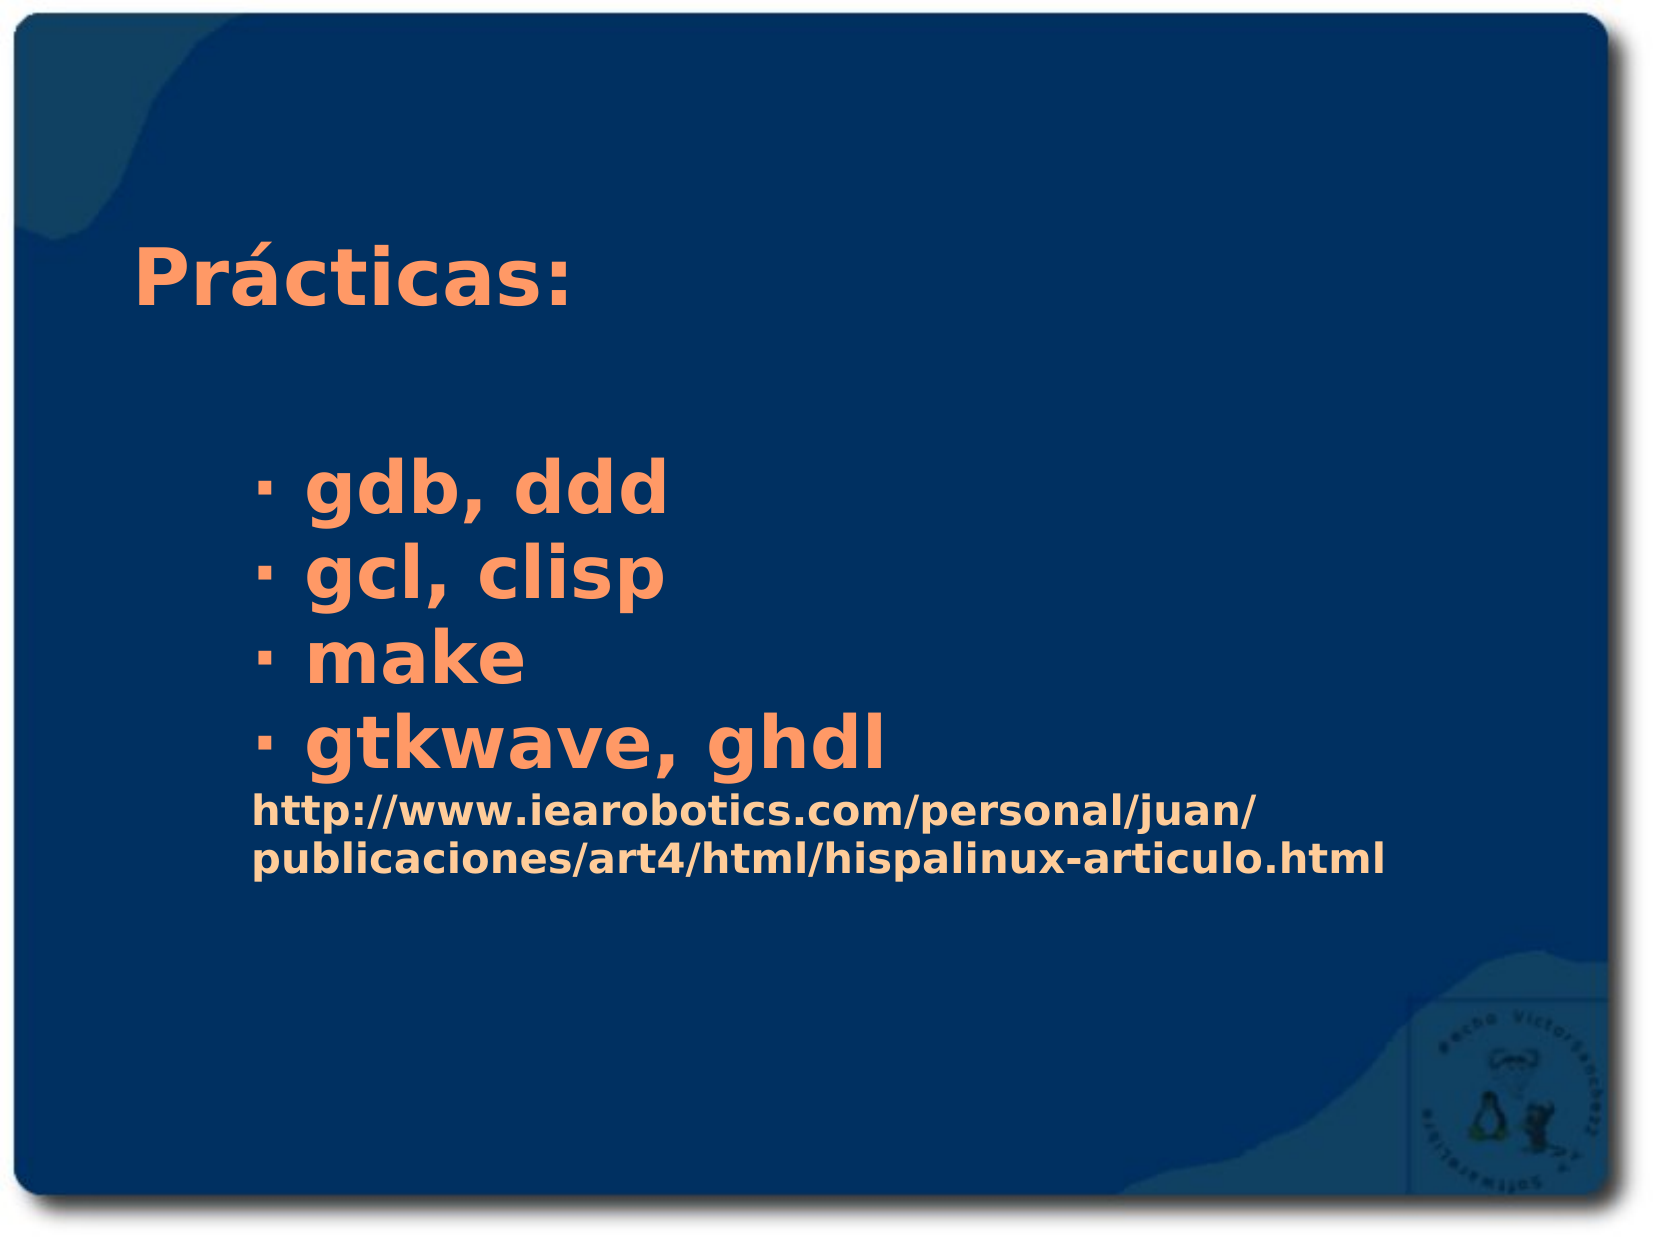

Prácticas:
#
· gdb, ddd
· gcl, clisp
· make
· gtkwave, ghdl
http://www.iearobotics.com/personal/juan/publicaciones/art4/html/hispalinux-articulo.html